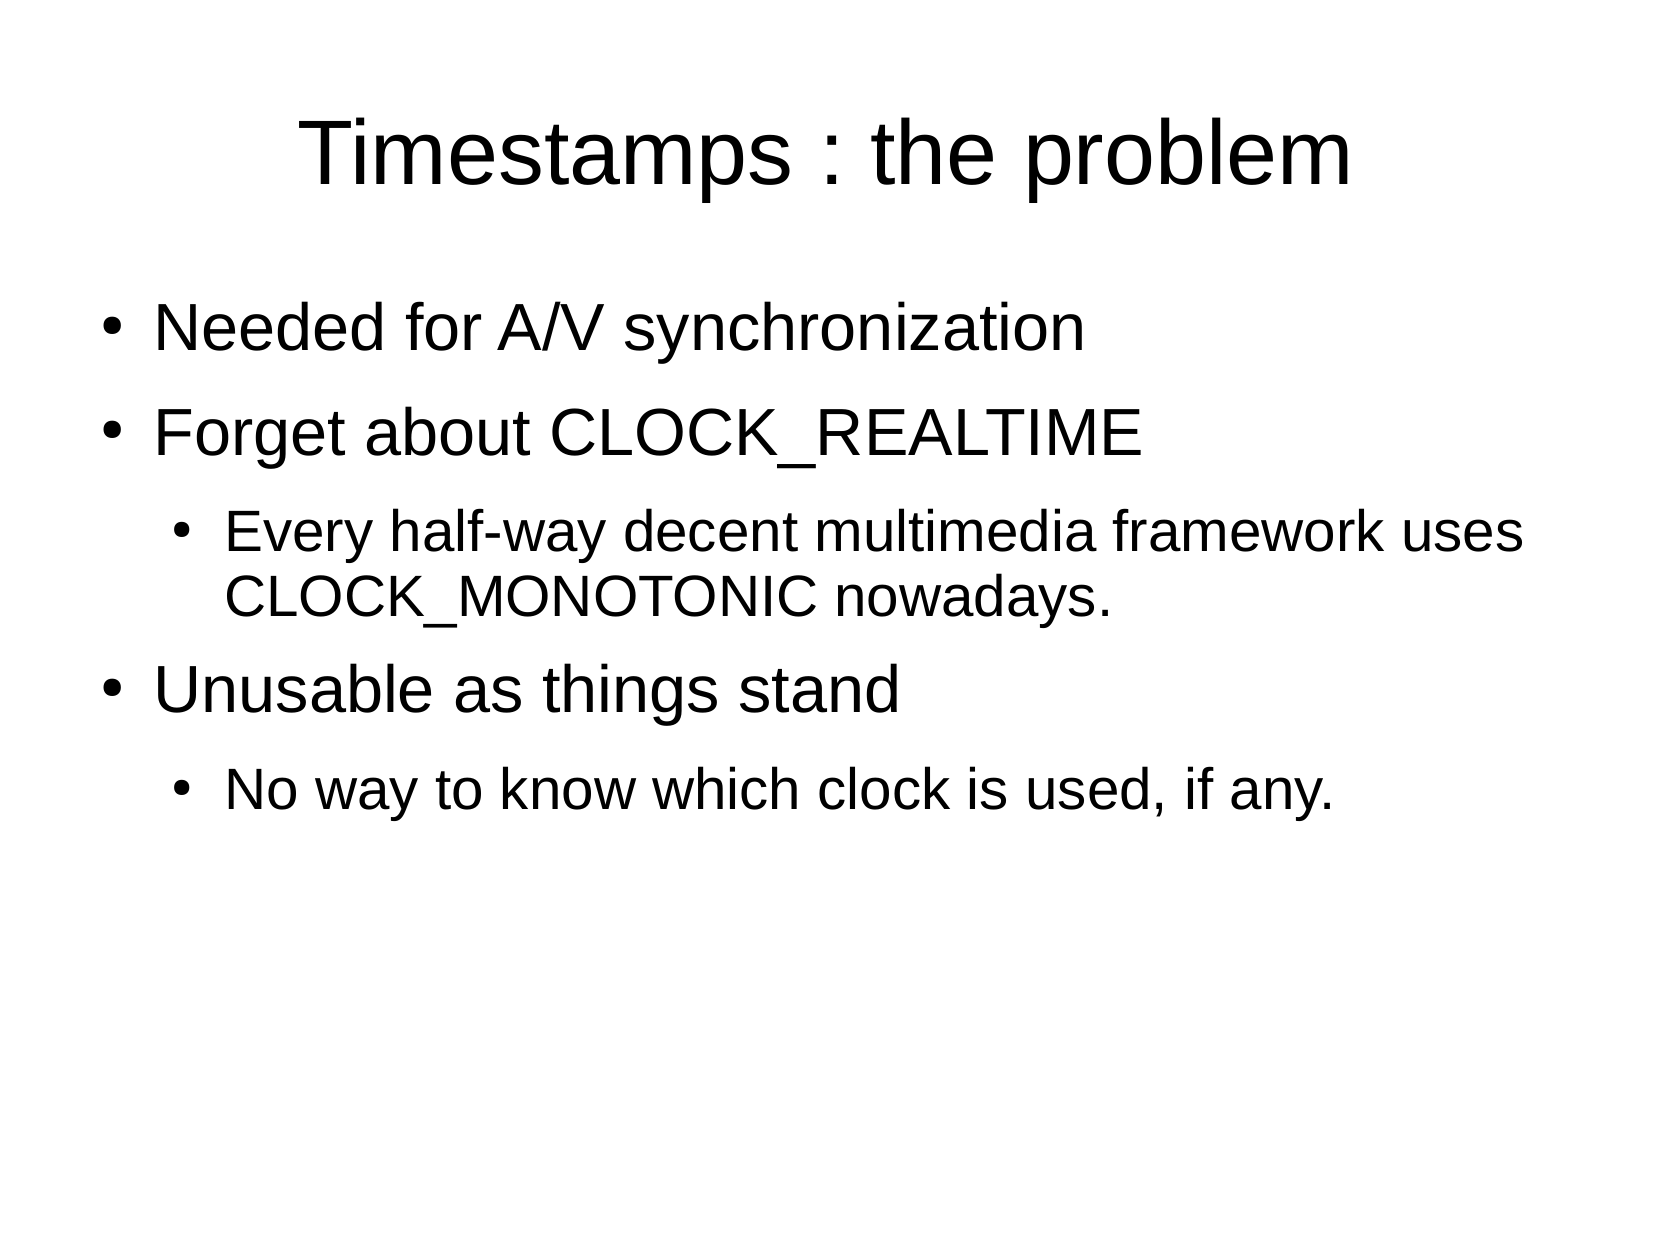

# Timestamps : the problem
Needed for A/V synchronization
Forget about CLOCK_REALTIME
Every half-way decent multimedia framework uses CLOCK_MONOTONIC nowadays.
Unusable as things stand
No way to know which clock is used, if any.